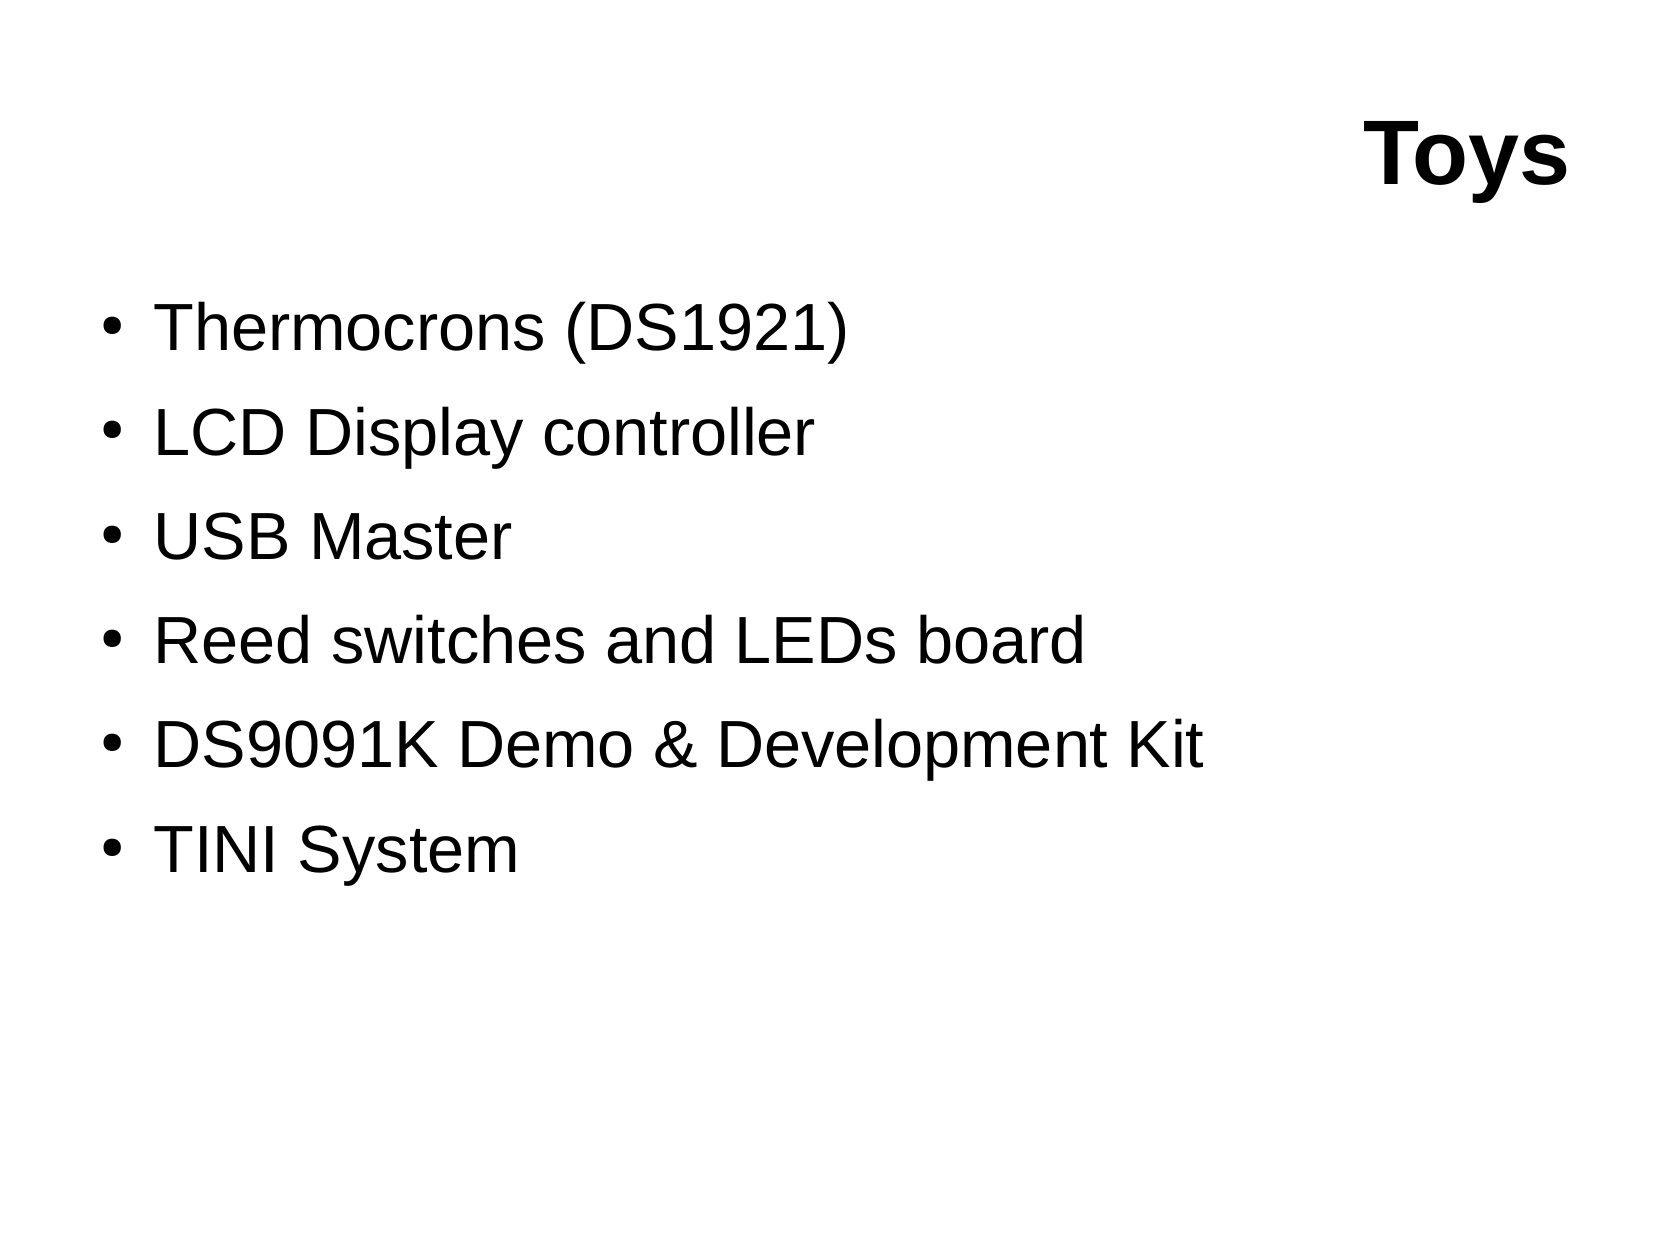

# Toys
Thermocrons (DS1921)
LCD Display controller
USB Master
Reed switches and LEDs board
DS9091K Demo & Development Kit
TINI System